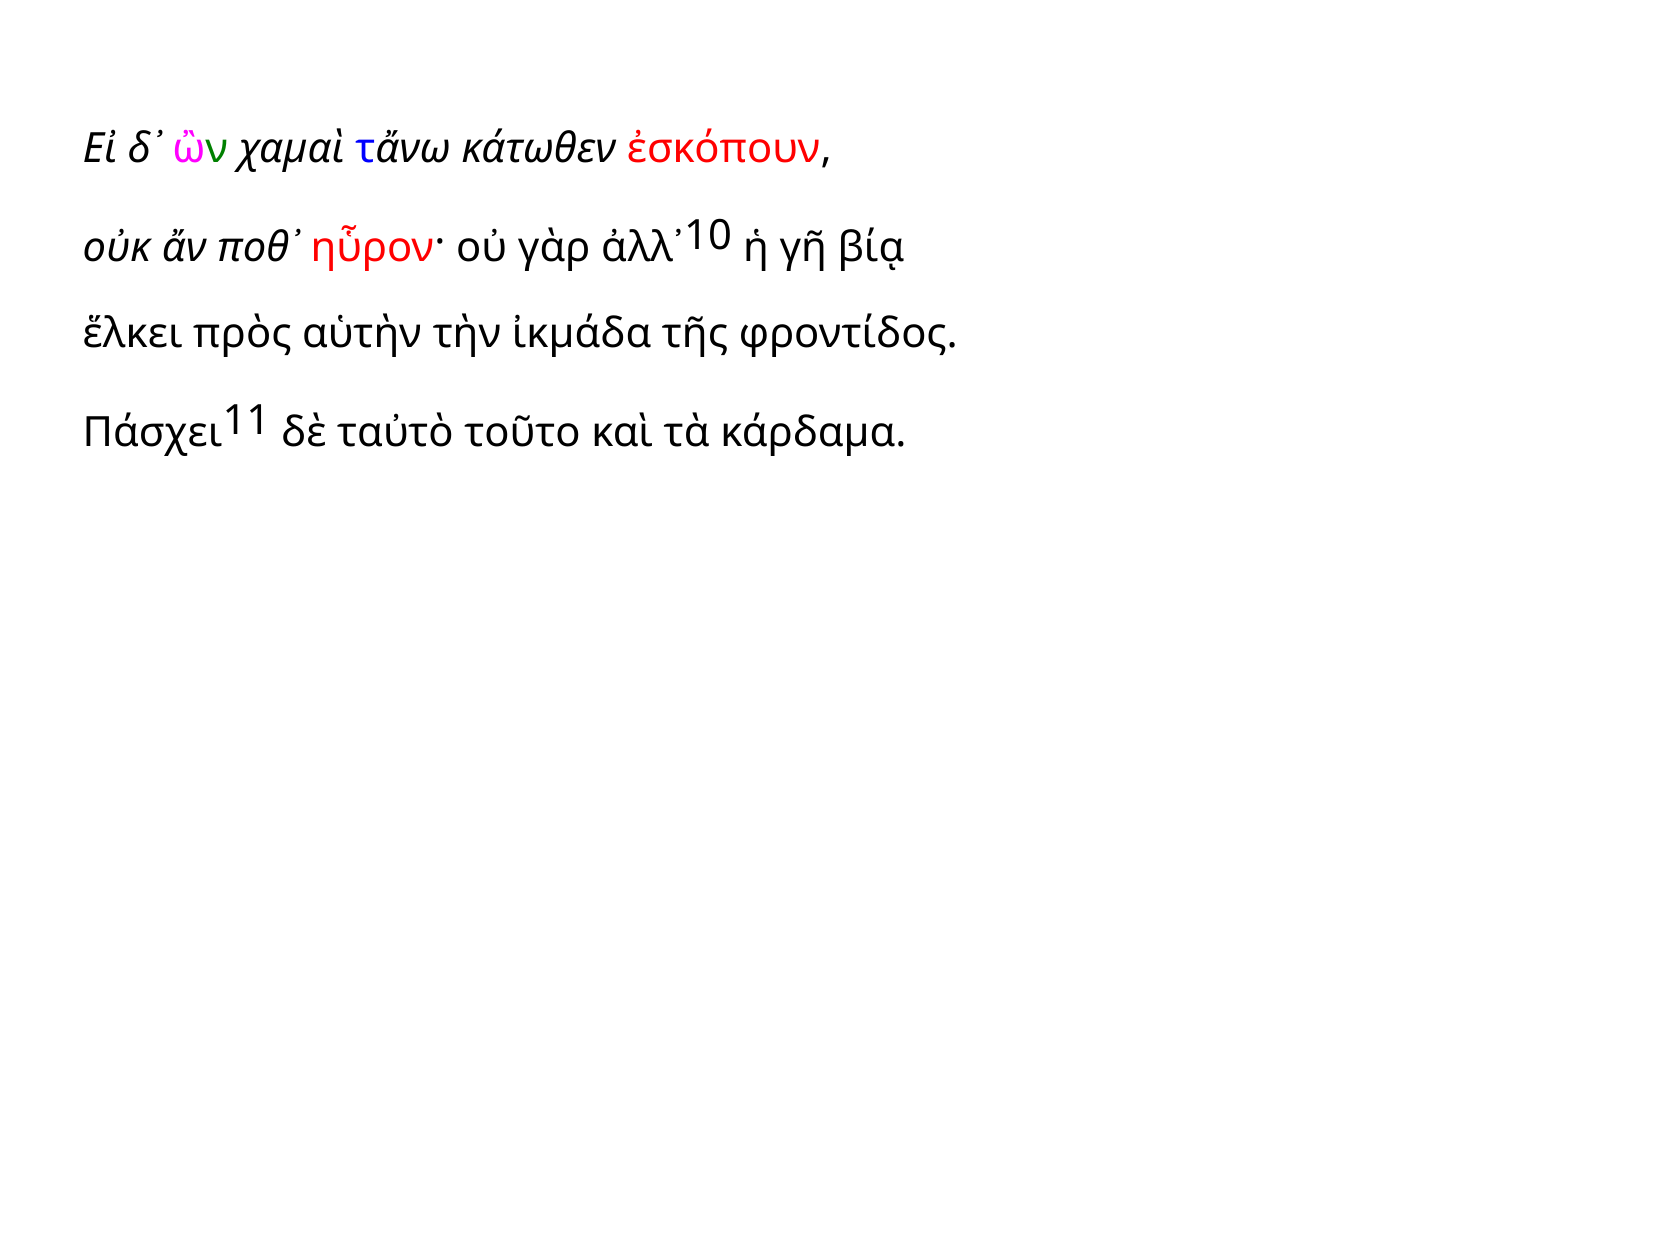

# Εἰ δ᾿ ὢν χαμαὶ τἄνω κάτωθεν ἐσκόπουν,
οὐκ ἄν ποθ᾿ ηὗρον· οὐ γὰρ ἀλλ᾿10 ἡ γῆ βίᾳ
ἕλκει πρὸς αὑτὴν τὴν ἰκμάδα τῆς φροντίδος.
Πάσχει11 δὲ ταὐτὸ τοῦτο καὶ τὰ κάρδαμα.